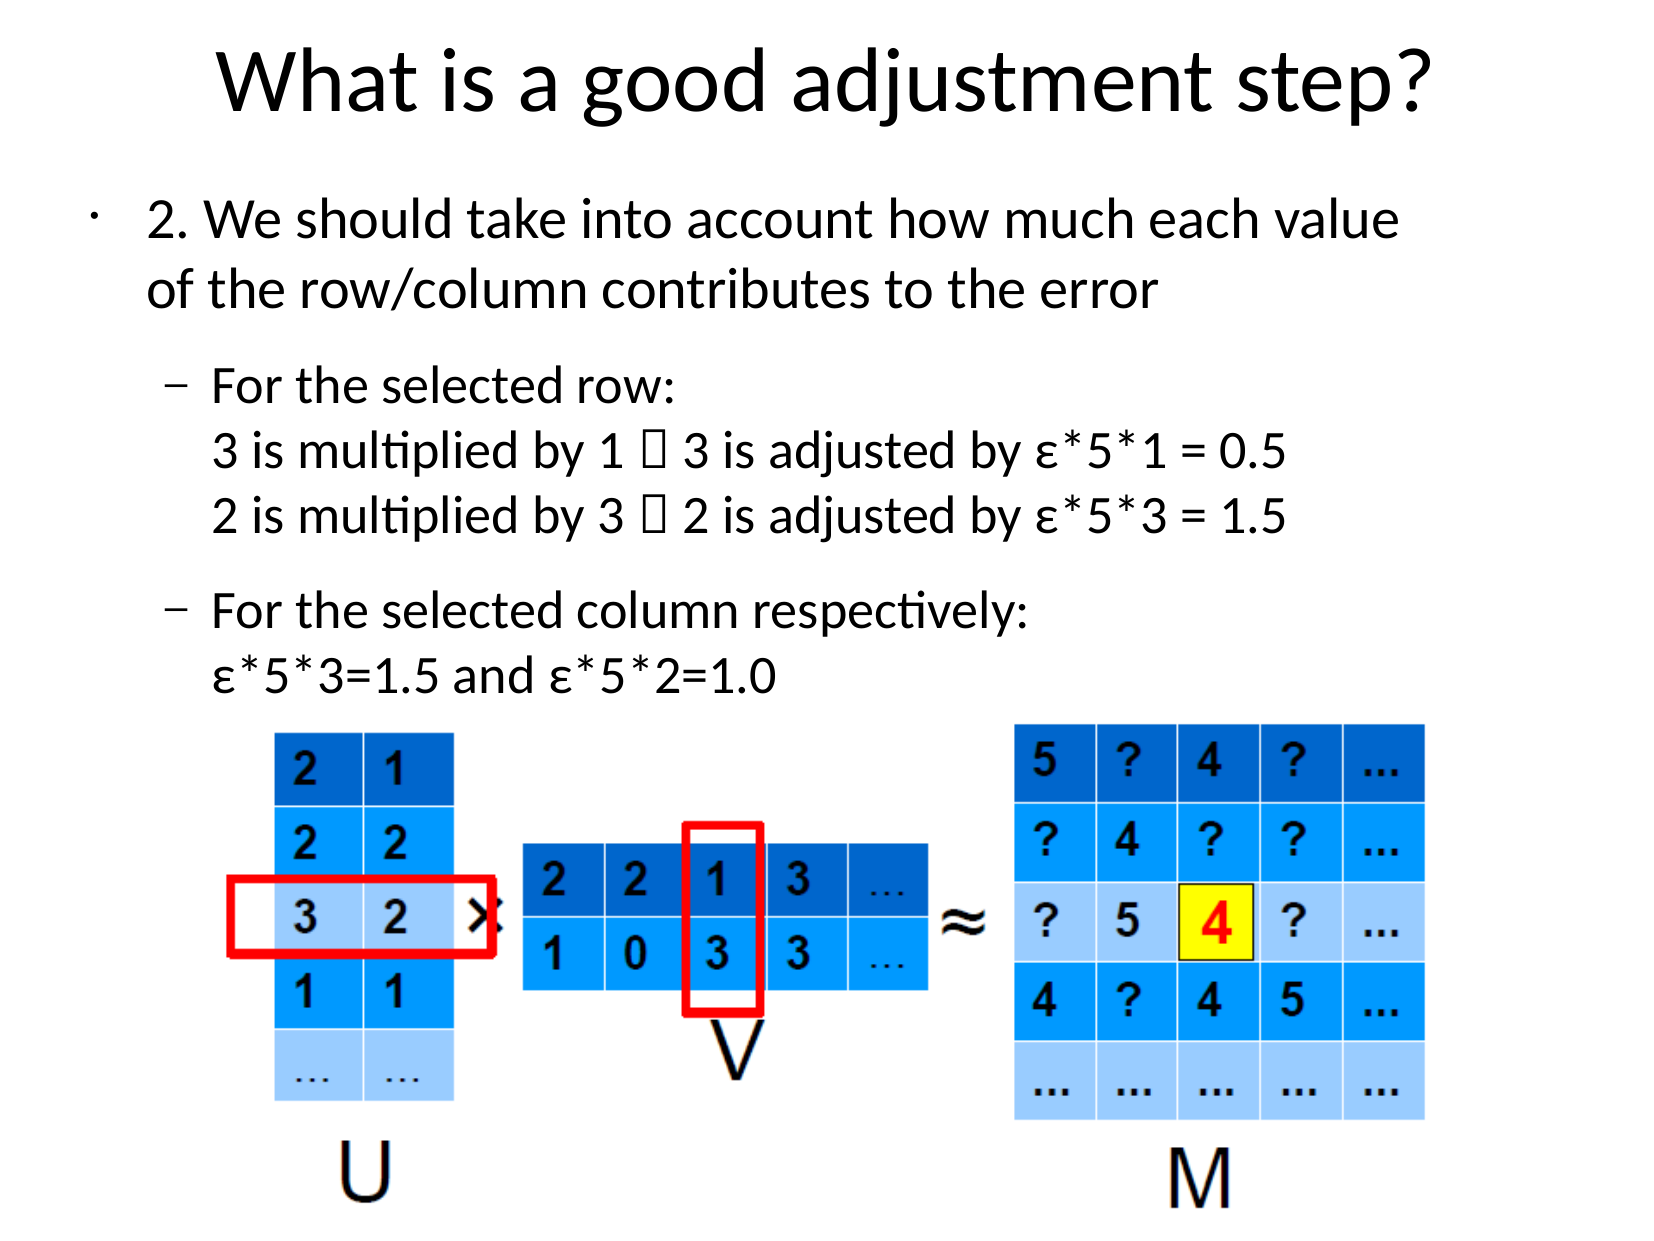

# What is a good adjustment step?
2. We should take into account how much each value of the row/column contributes to the error
For the selected row:
3 is multiplied by 1  3 is adjusted by ε*5*1 = 0.5
2 is multiplied by 3  2 is adjusted by ε*5*3 = 1.5
For the selected column respectively:
ε*5*3=1.5 and ε*5*2=1.0